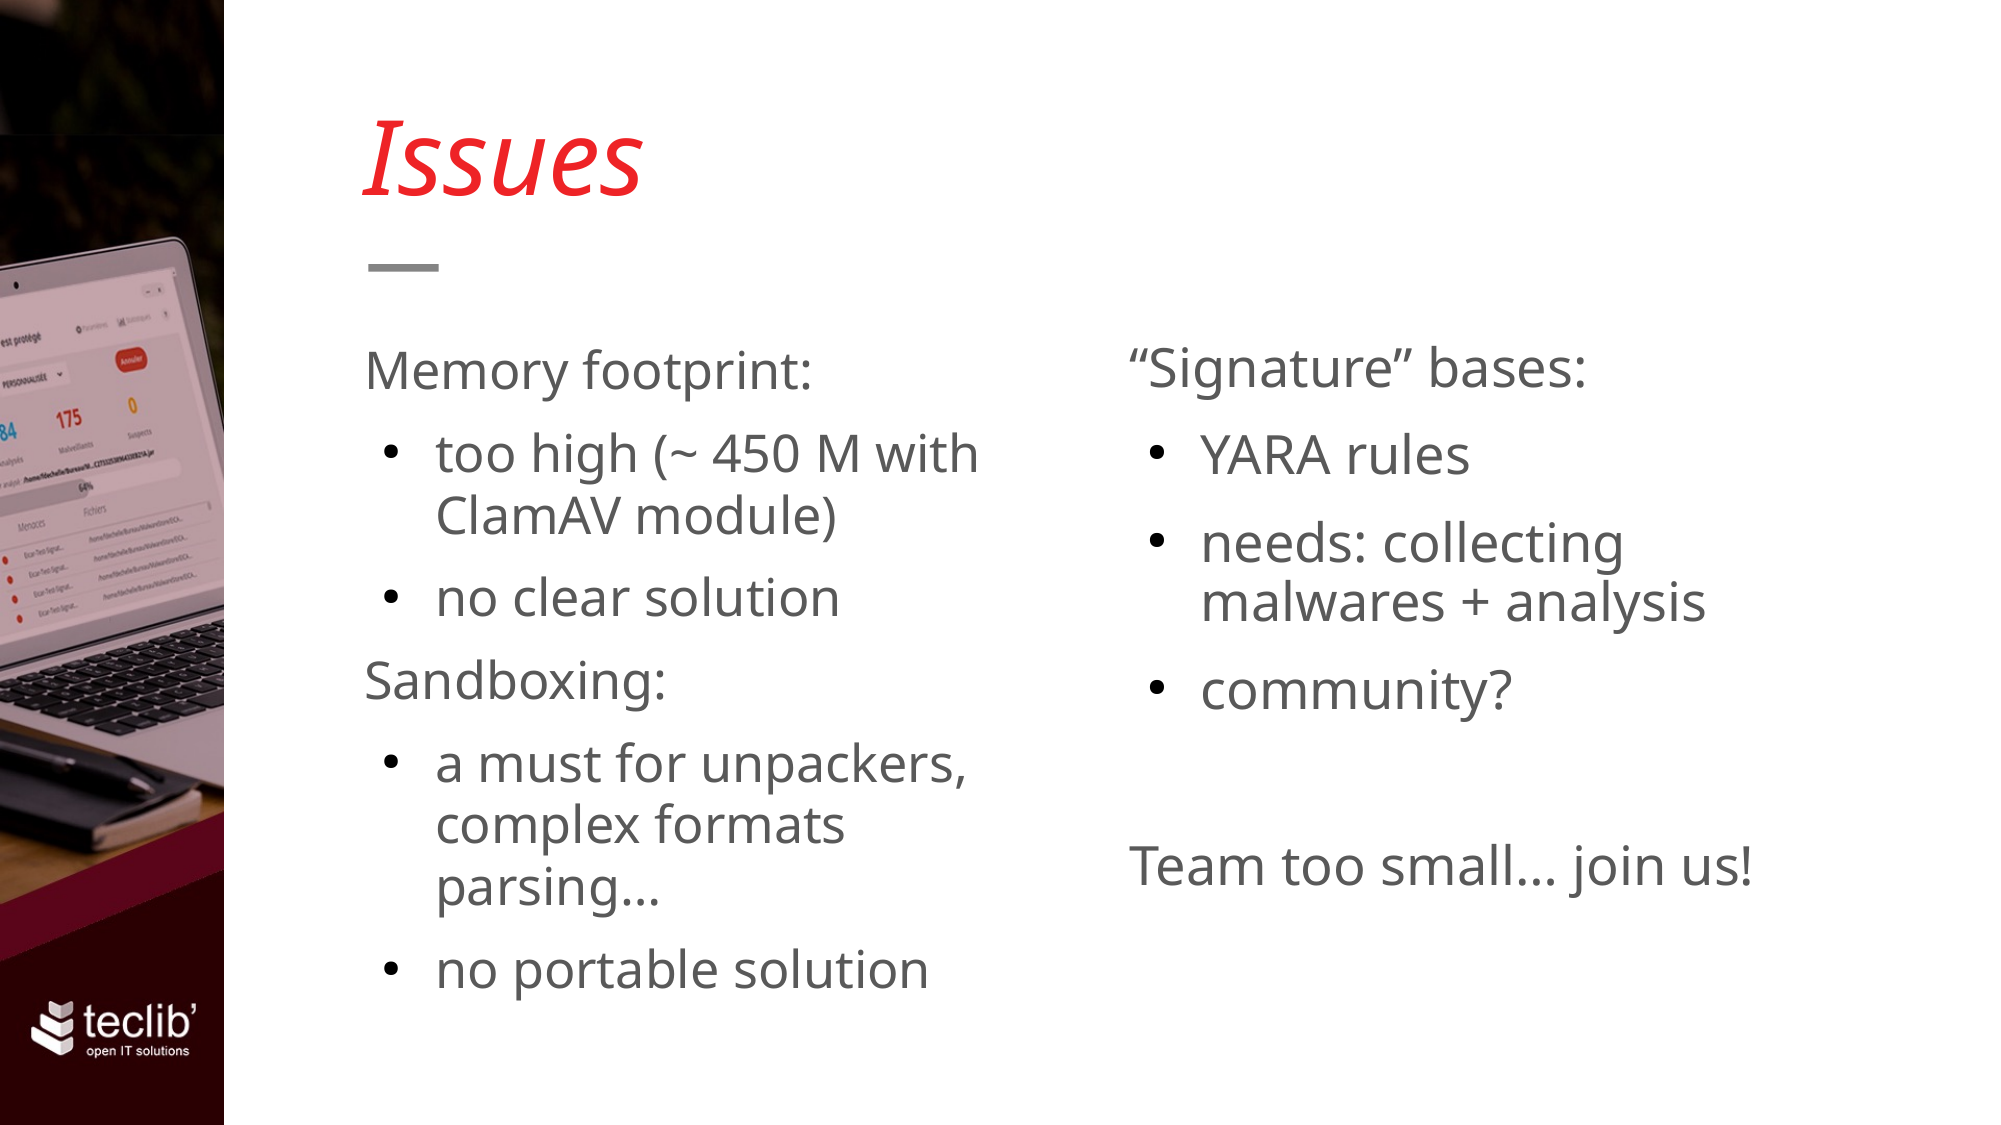

# Issues
Memory footprint:
too high (~ 450 M with ClamAV module)
no clear solution
Sandboxing:
a must for unpackers, complex formats parsing…
no portable solution
“Signature” bases:
YARA rules
needs: collecting malwares + analysis
community?
Team too small… join us!